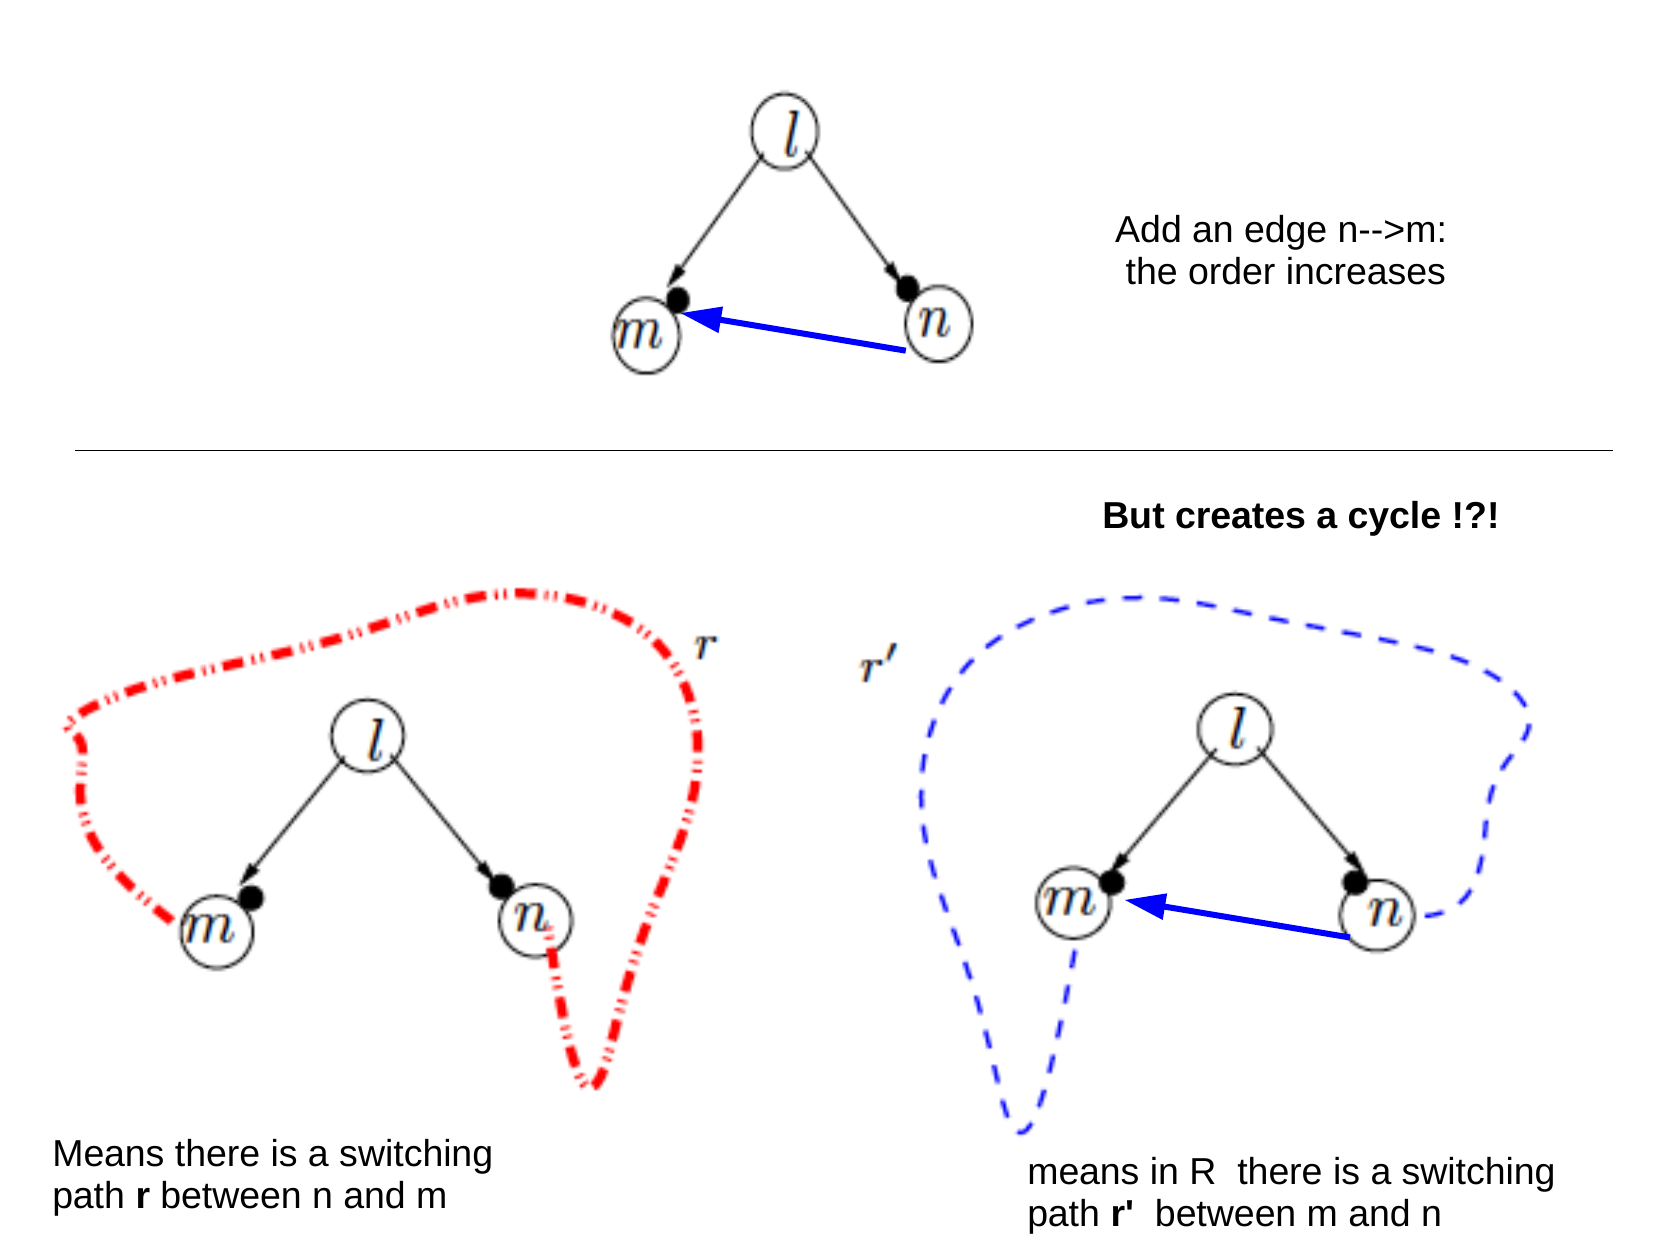

Add an edge n-->m:
 the order increases
But creates a cycle !?!
Means there is a switching path r between n and m
means in R there is a switching path r' between m and n